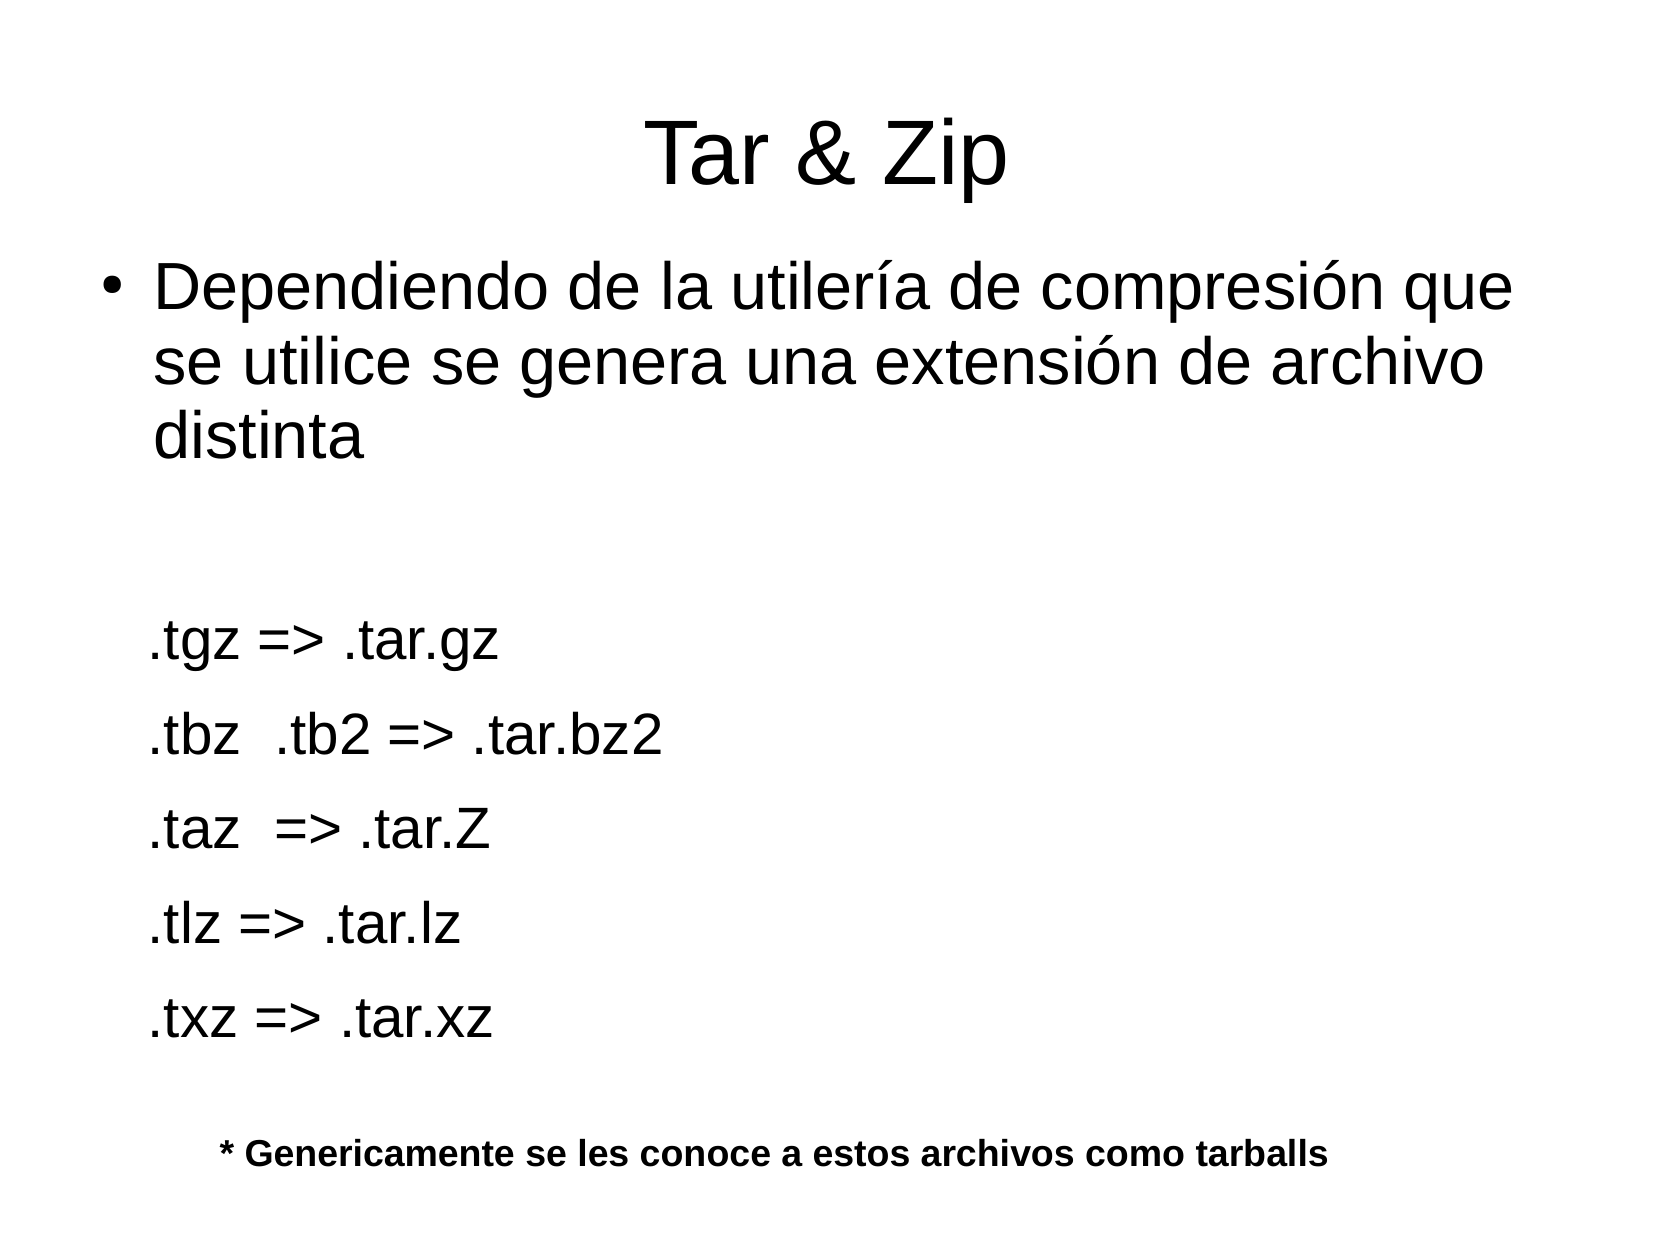

# Tar & Zip
Dependiendo de la utilería de compresión que se utilice se genera una extensión de archivo distinta
 .tgz => .tar.gz
 .tbz .tb2 => .tar.bz2
 .taz => .tar.Z
 .tlz => .tar.lz
 .txz => .tar.xz
* Genericamente se les conoce a estos archivos como tarballs